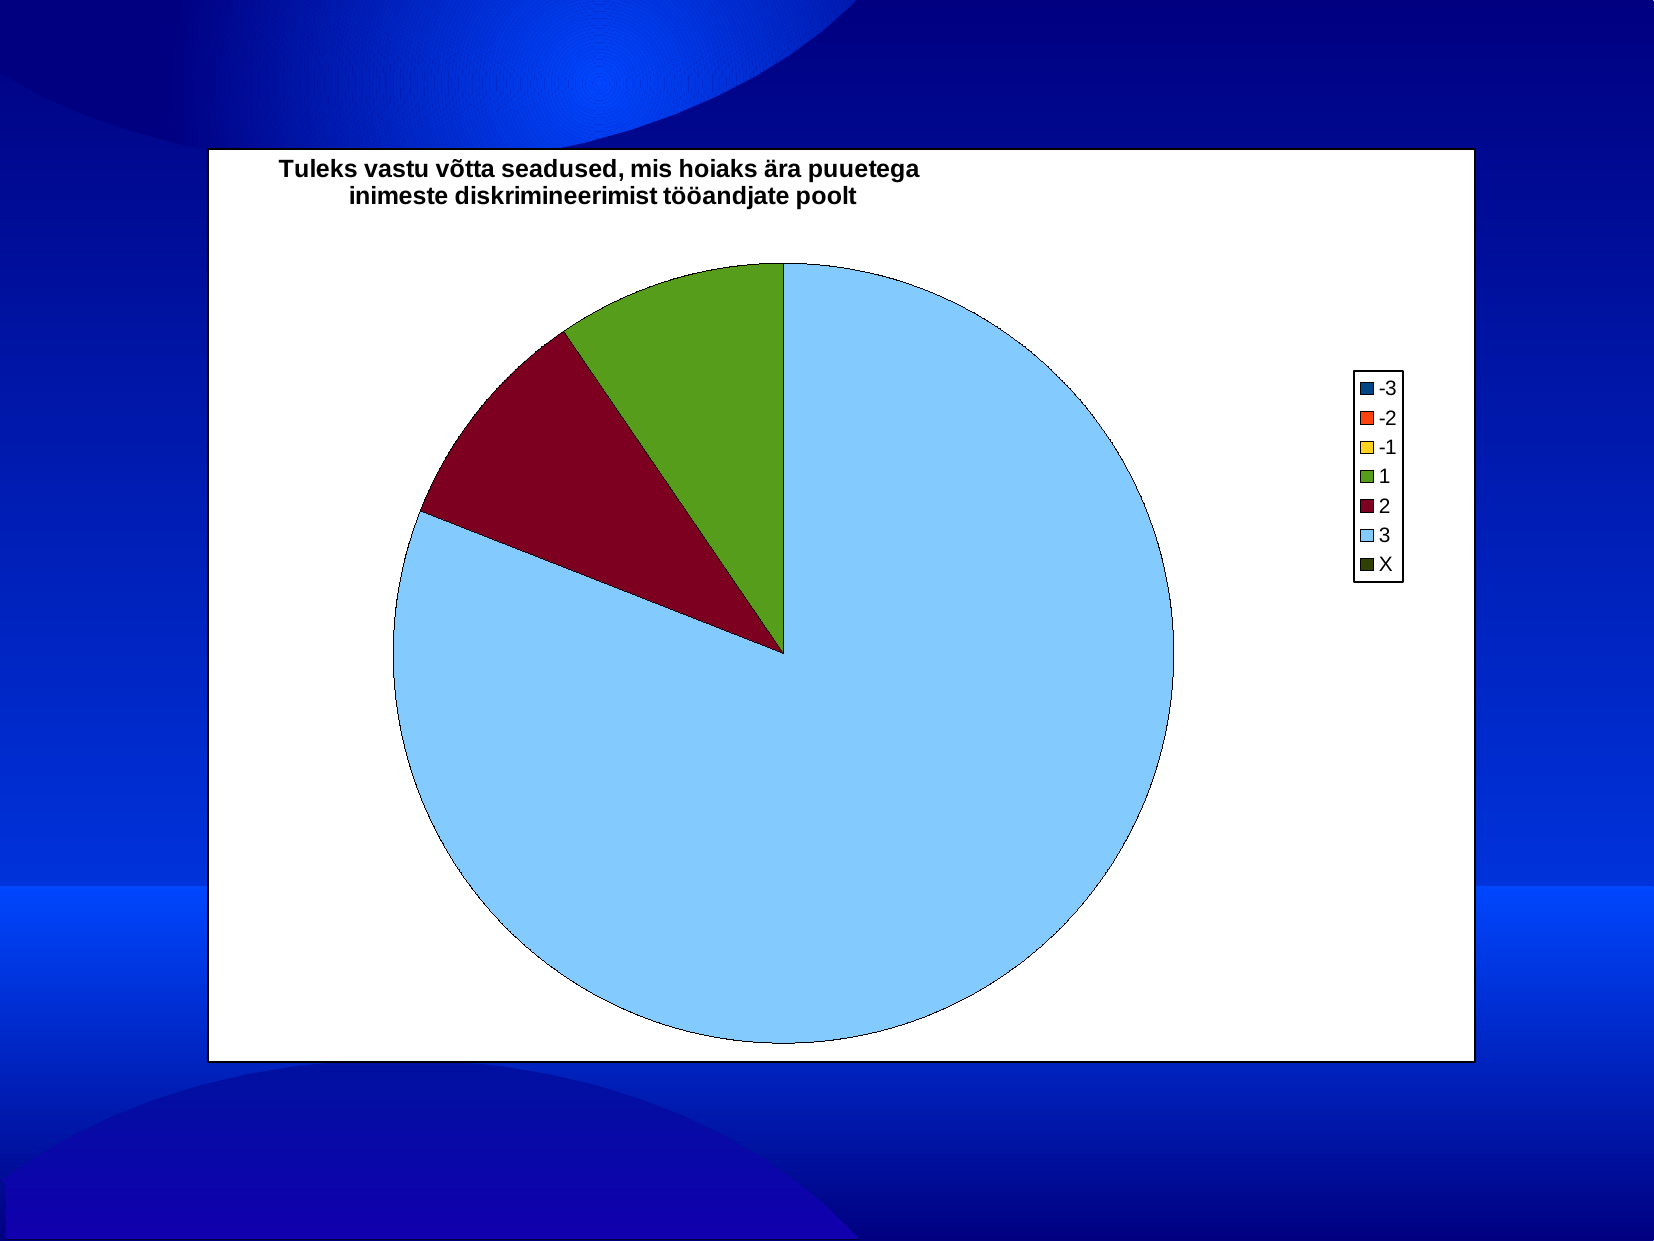

### Chart: Tuleks vastu võtta seadused, mis hoiaks ära puuetega
inimeste diskrimineerimist tööandjate poolt
| Category | Rida 70 |
|---|---|
| -3 | None |
| -2 | None |
| -1 | None |
| 1 | 2.0 |
| 2 | 2.0 |
| 3 | 17.0 |
| X | None |